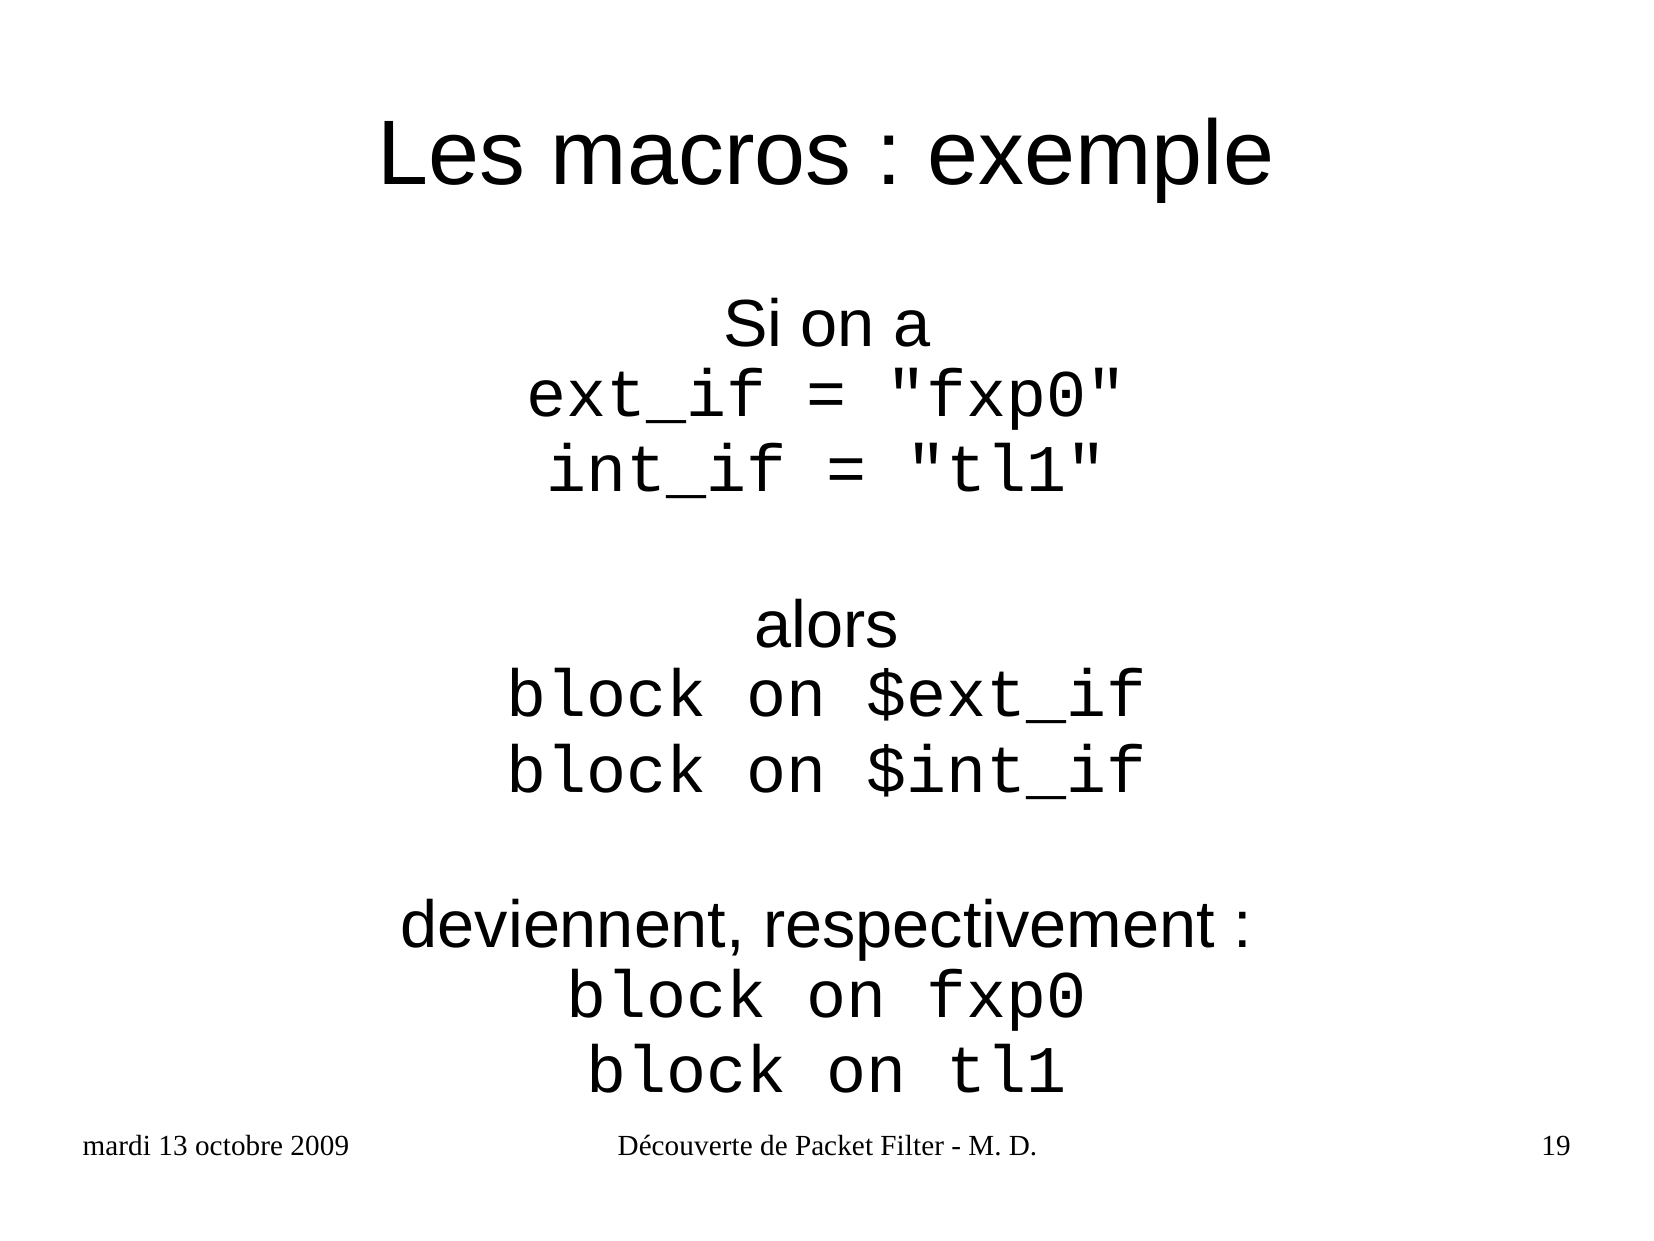

# Les macros : exemple
Si on a
ext_if = "fxp0"
int_if = "tl1"
alors
block on $ext_if
block on $int_if
deviennent, respectivement :
block on fxp0
block on tl1
mardi 13 octobre 2009
Découverte de Packet Filter - M. D.
19